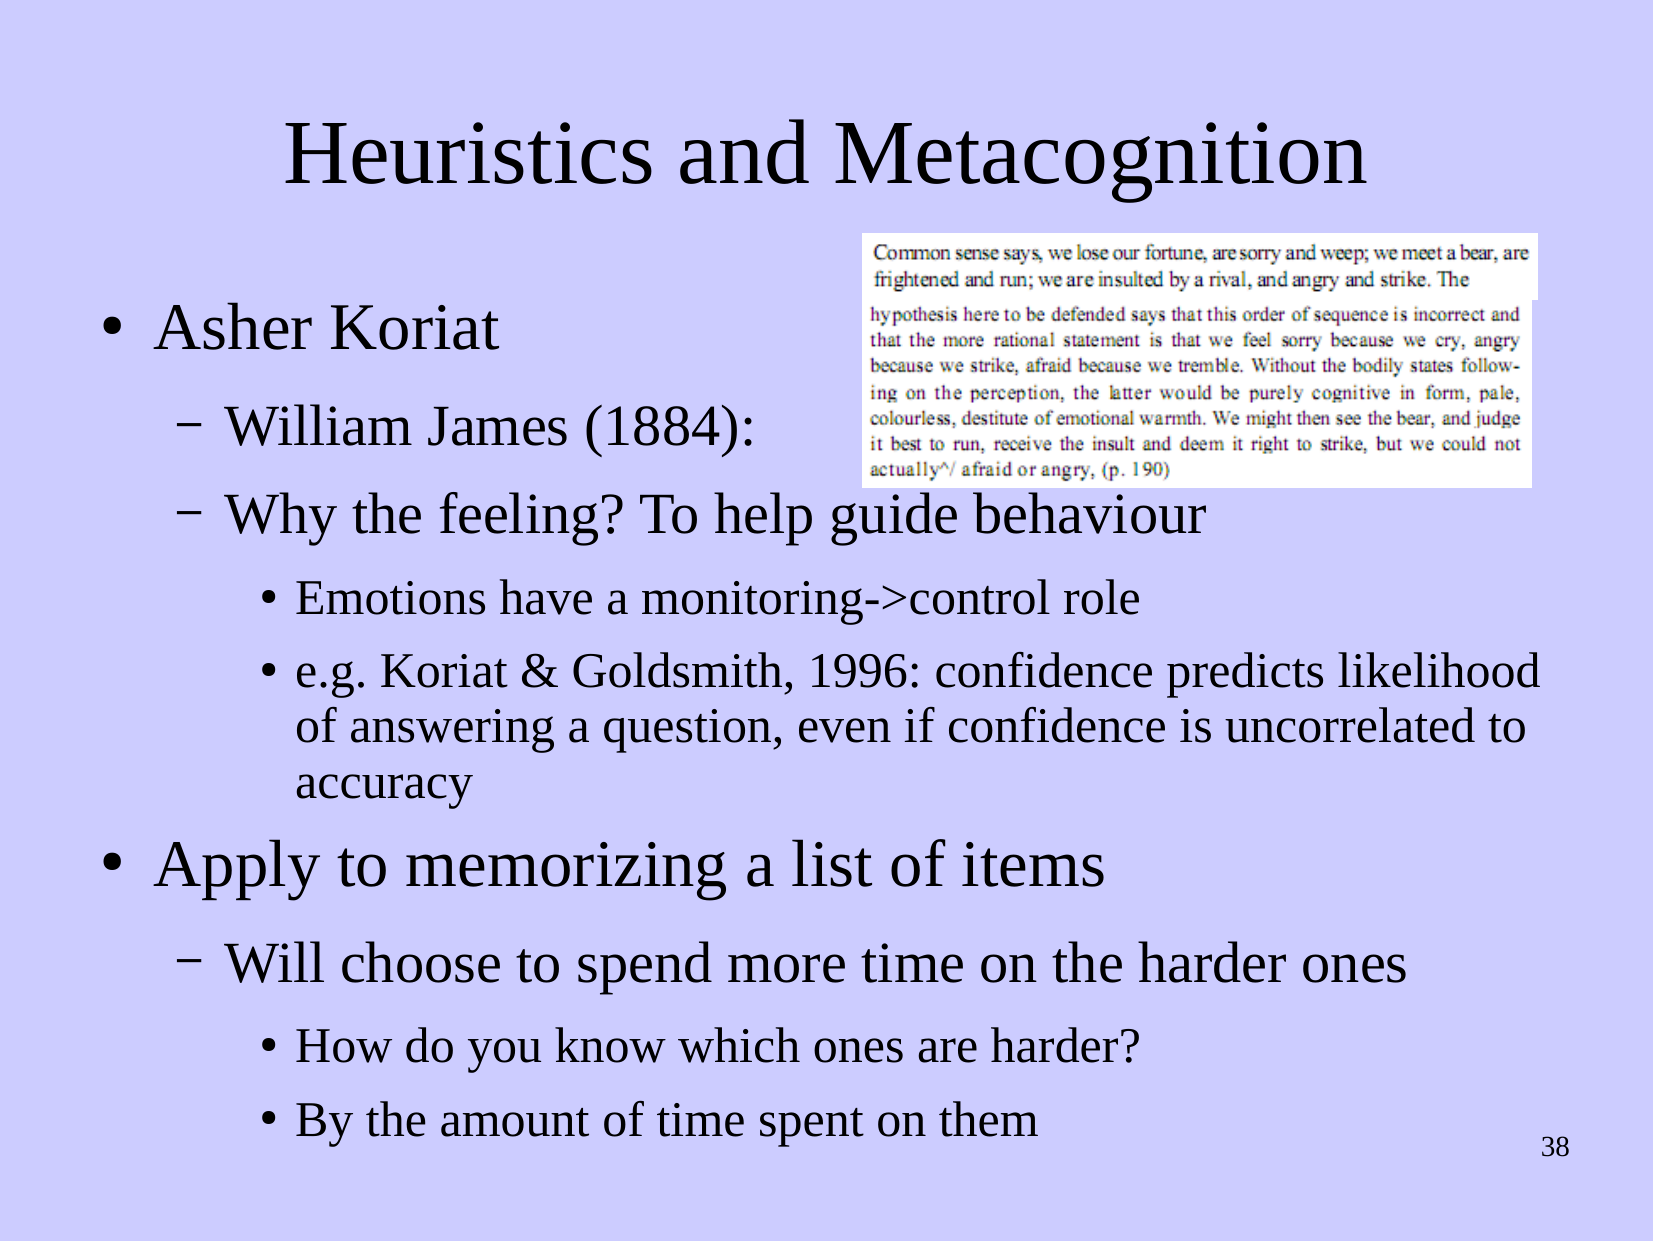

# Heuristics and Metacognition
Asher Koriat
William James (1884):
Why the feeling? To help guide behaviour
Emotions have a monitoring->control role
e.g. Koriat & Goldsmith, 1996: confidence predicts likelihood of answering a question, even if confidence is uncorrelated to accuracy
Apply to memorizing a list of items
Will choose to spend more time on the harder ones
How do you know which ones are harder?
By the amount of time spent on them
38